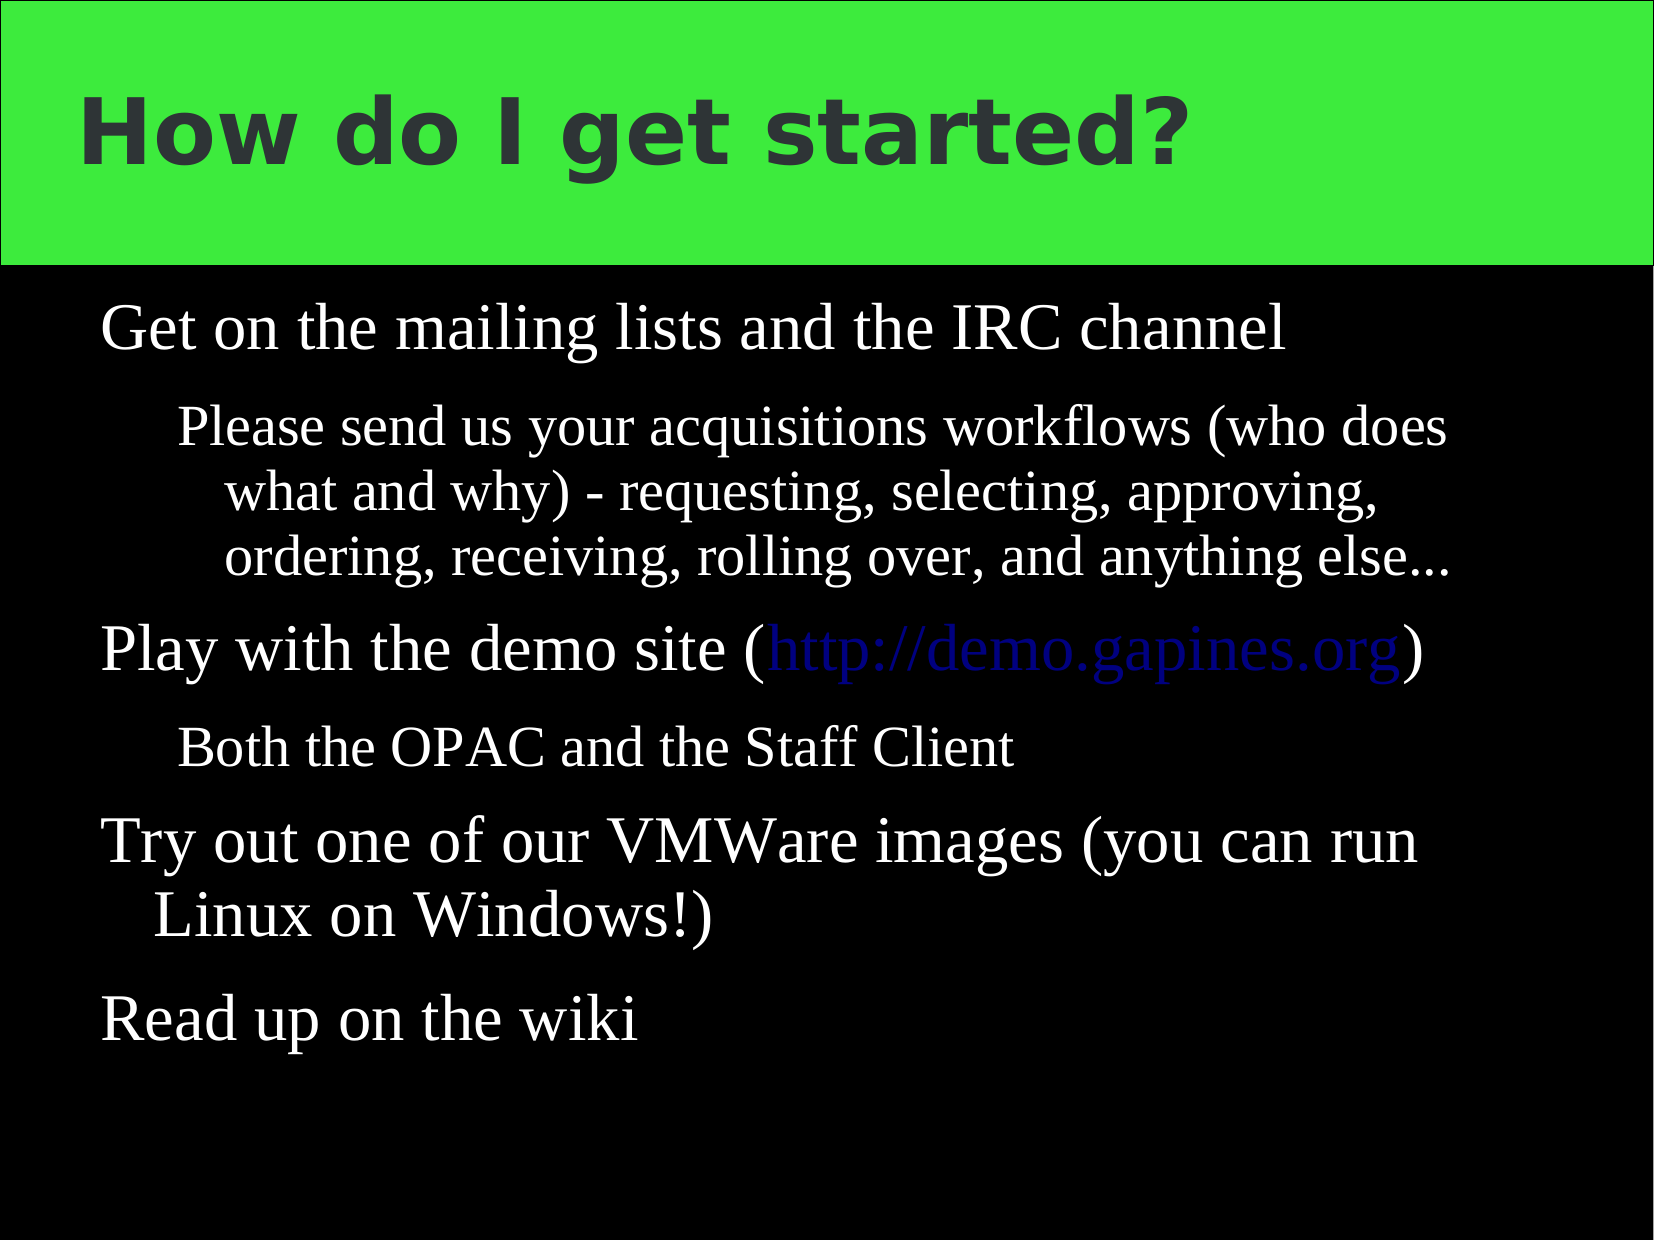

# How do I get started?
Get on the mailing lists and the IRC channel
Please send us your acquisitions workflows (who does what and why) - requesting, selecting, approving, ordering, receiving, rolling over, and anything else...
Play with the demo site (http://demo.gapines.org)
Both the OPAC and the Staff Client
Try out one of our VMWare images (you can run Linux on Windows!)
Read up on the wiki